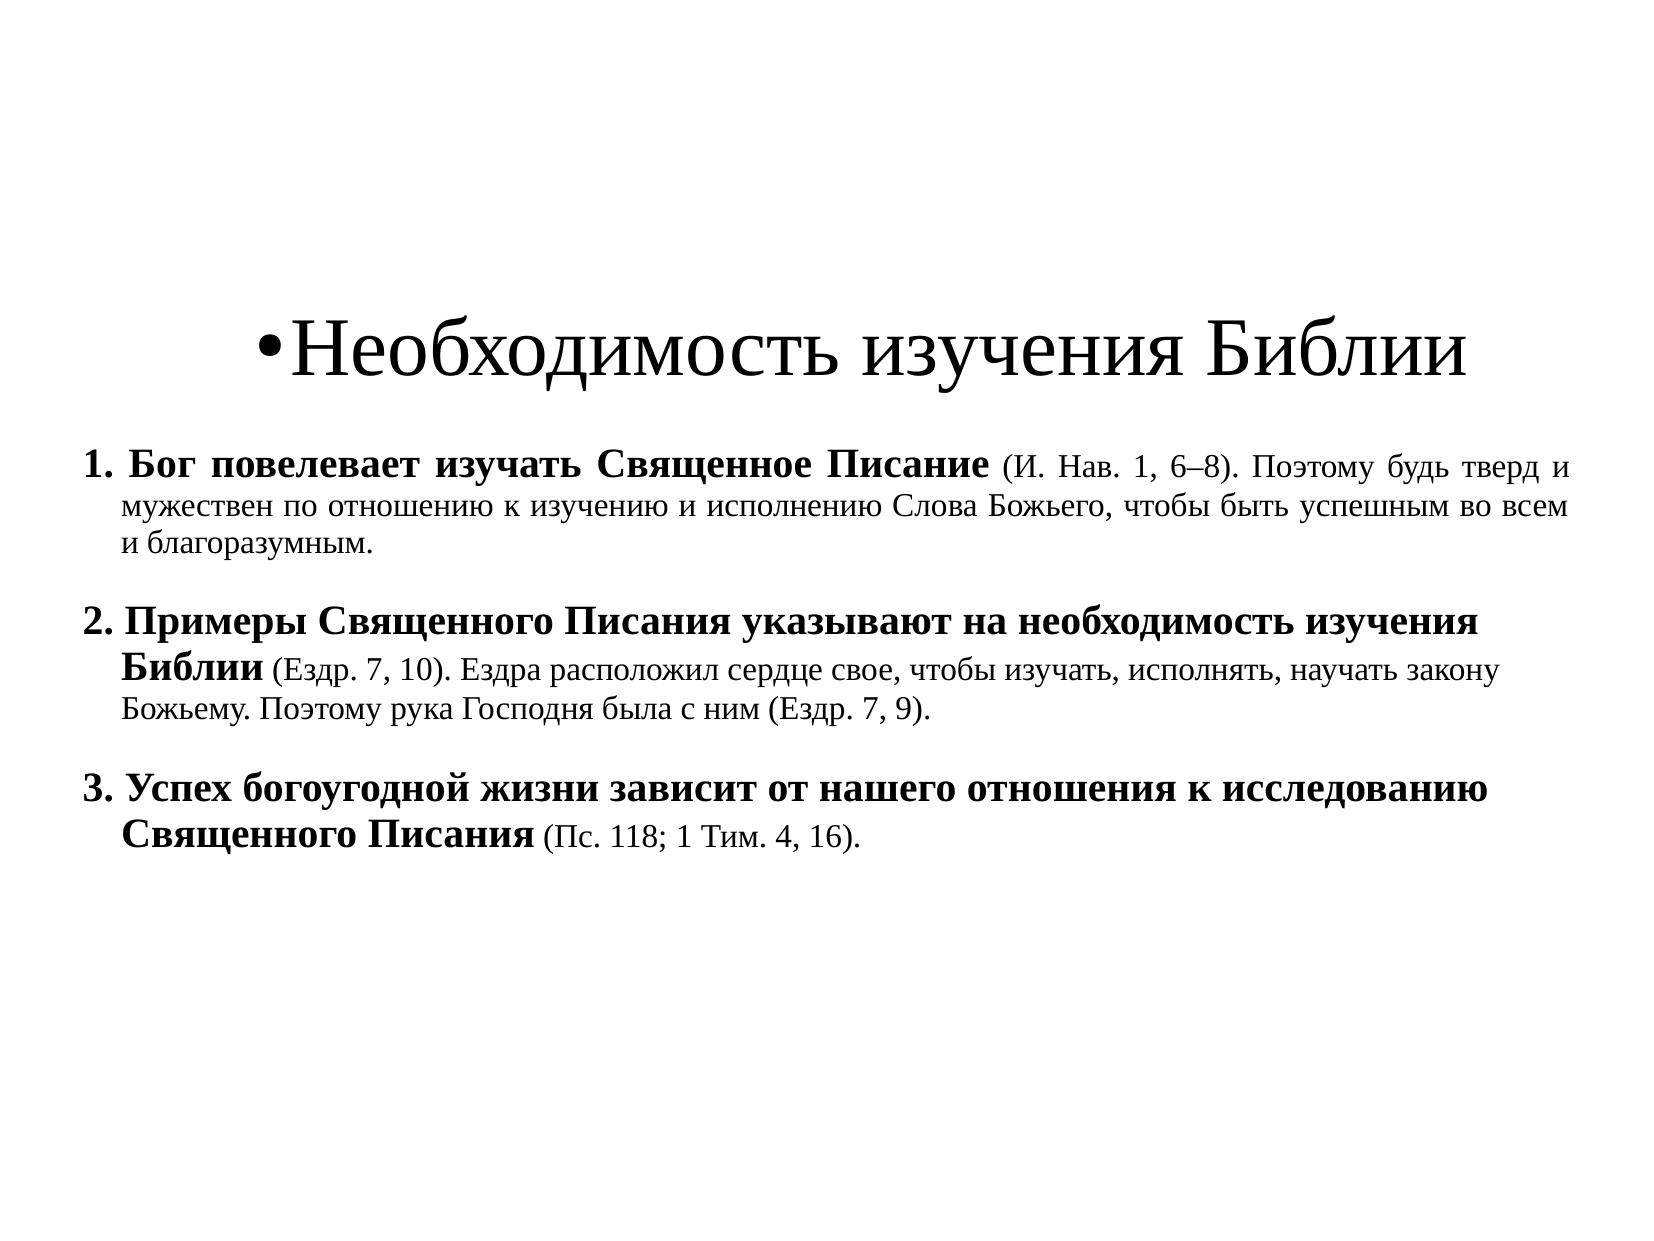

# Необходимость изучения Библии
1. Бог повелевает изучать Священное Писание (И. Нав. 1, 6–8). Поэтому будь тверд и мужествен по отношению к изучению и исполнению Слова Божьего, чтобы быть успешным во всем и благоразумным.
2. Примеры Священного Писания указывают на необходимость изучения Библии (Ездр. 7, 10). Ездра расположил сердце свое, чтобы изучать, исполнять, научать закону Божьему. Поэтому рука Господня была с ним (Ездр. 7, 9).
3. Успех богоугодной жизни зависит от нашего отношения к исследованию Священного Писания (Пс. 118; 1 Тим. 4, 16).